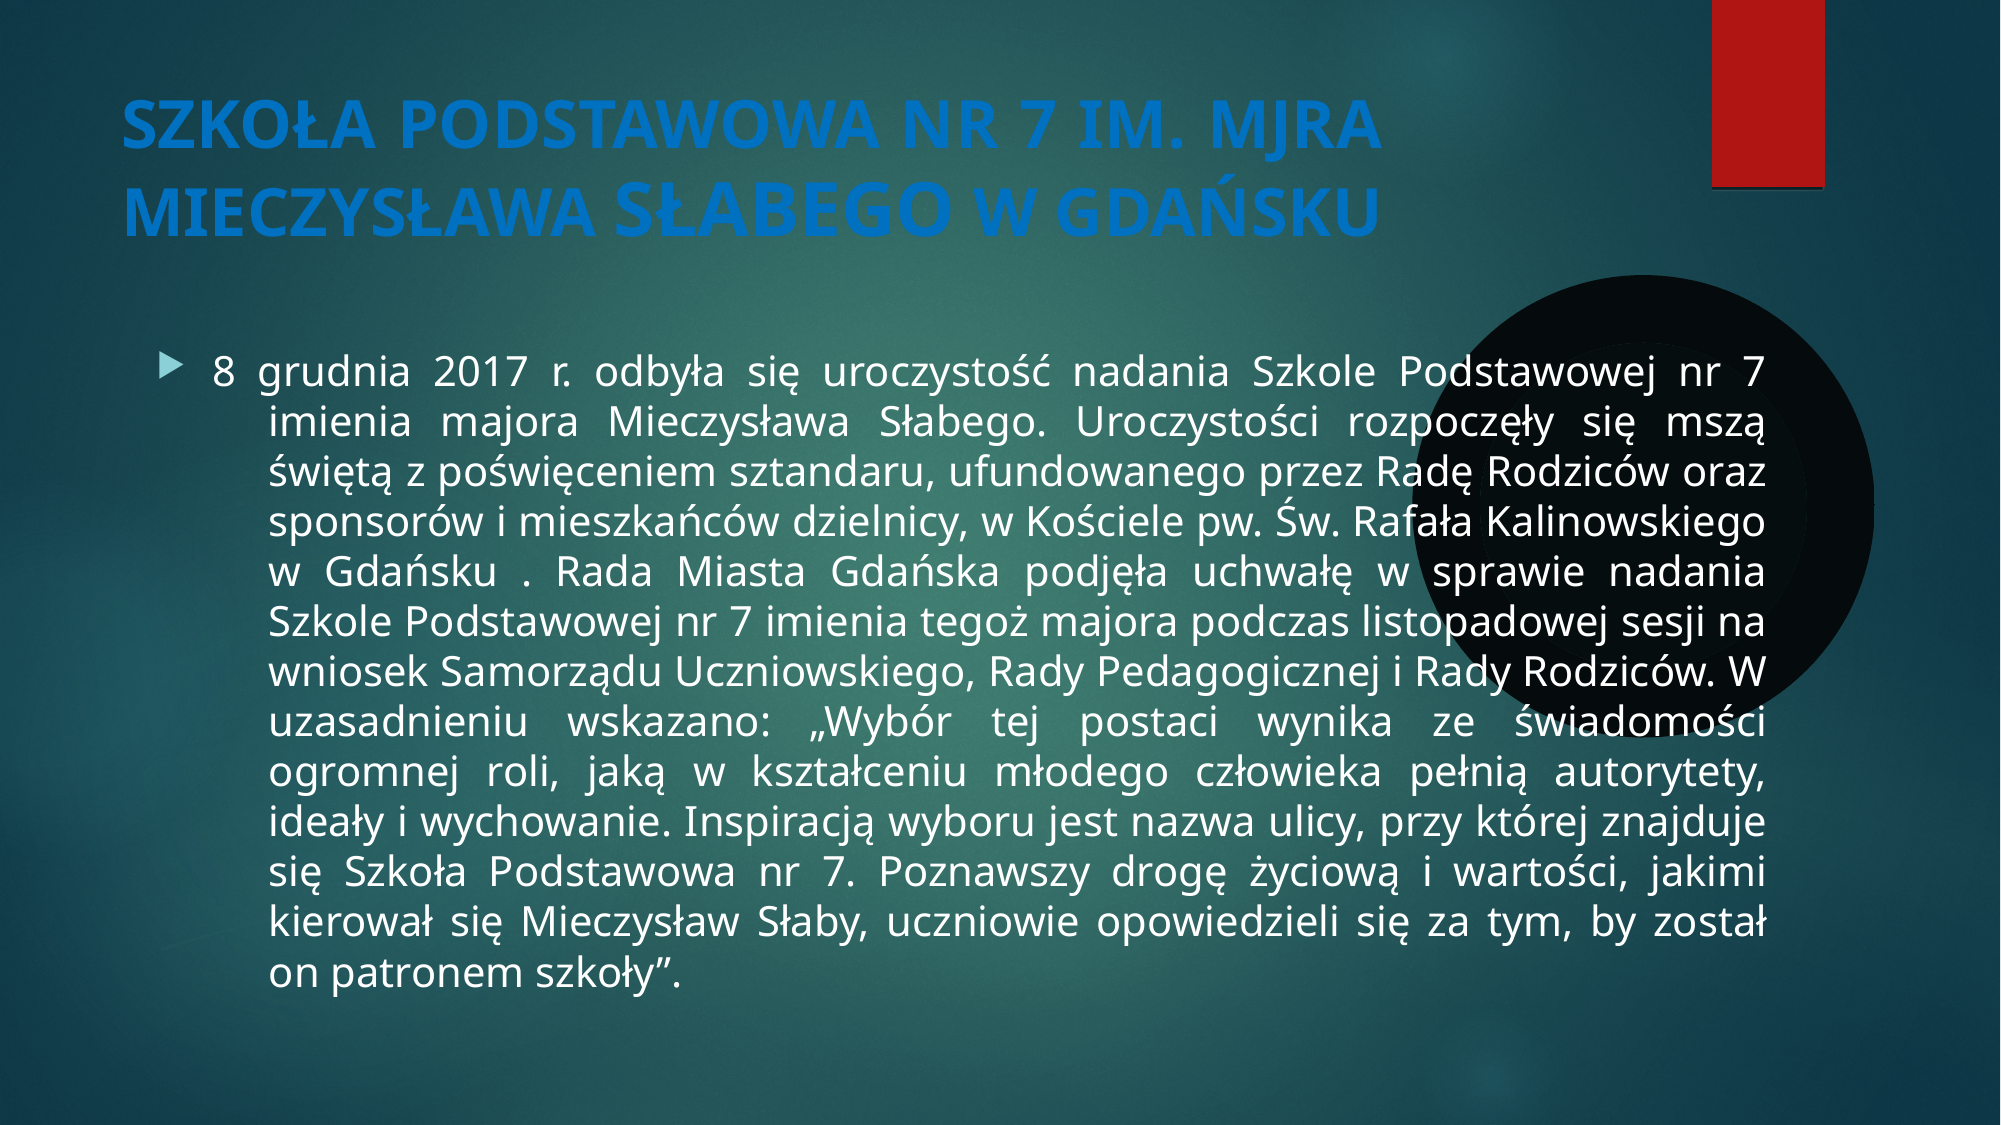

# SZKOŁA PODSTAWOWA NR 7 IM. MJRA MIECZYSŁAWA SŁABEGO W GDAŃSKU
8 grudnia 2017 r. odbyła się uroczystość nadania Szkole Podstawowej nr 7 imienia majora Mieczysława Słabego. Uroczystości rozpoczęły się mszą świętą z poświęceniem sztandaru, ufundowanego przez Radę Rodziców oraz sponsorów i mieszkańców dzielnicy, w Kościele pw. Św. Rafała Kalinowskiego w Gdańsku . Rada Miasta Gdańska podjęła uchwałę w sprawie nadania Szkole Podstawowej nr 7 imienia tegoż majora podczas listopadowej sesji na wniosek Samorządu Uczniowskiego, Rady Pedagogicznej i Rady Rodziców. W uzasadnieniu wskazano: „Wybór tej postaci wynika ze świadomości ogromnej roli, jaką w kształceniu młodego człowieka pełnią autorytety, ideały i wychowanie. Inspiracją wyboru jest nazwa ulicy, przy której znajduje się Szkoła Podstawowa nr 7. Poznawszy drogę życiową i wartości, jakimi kierował się Mieczysław Słaby, uczniowie opowiedzieli się za tym, by został on patronem szkoły”.